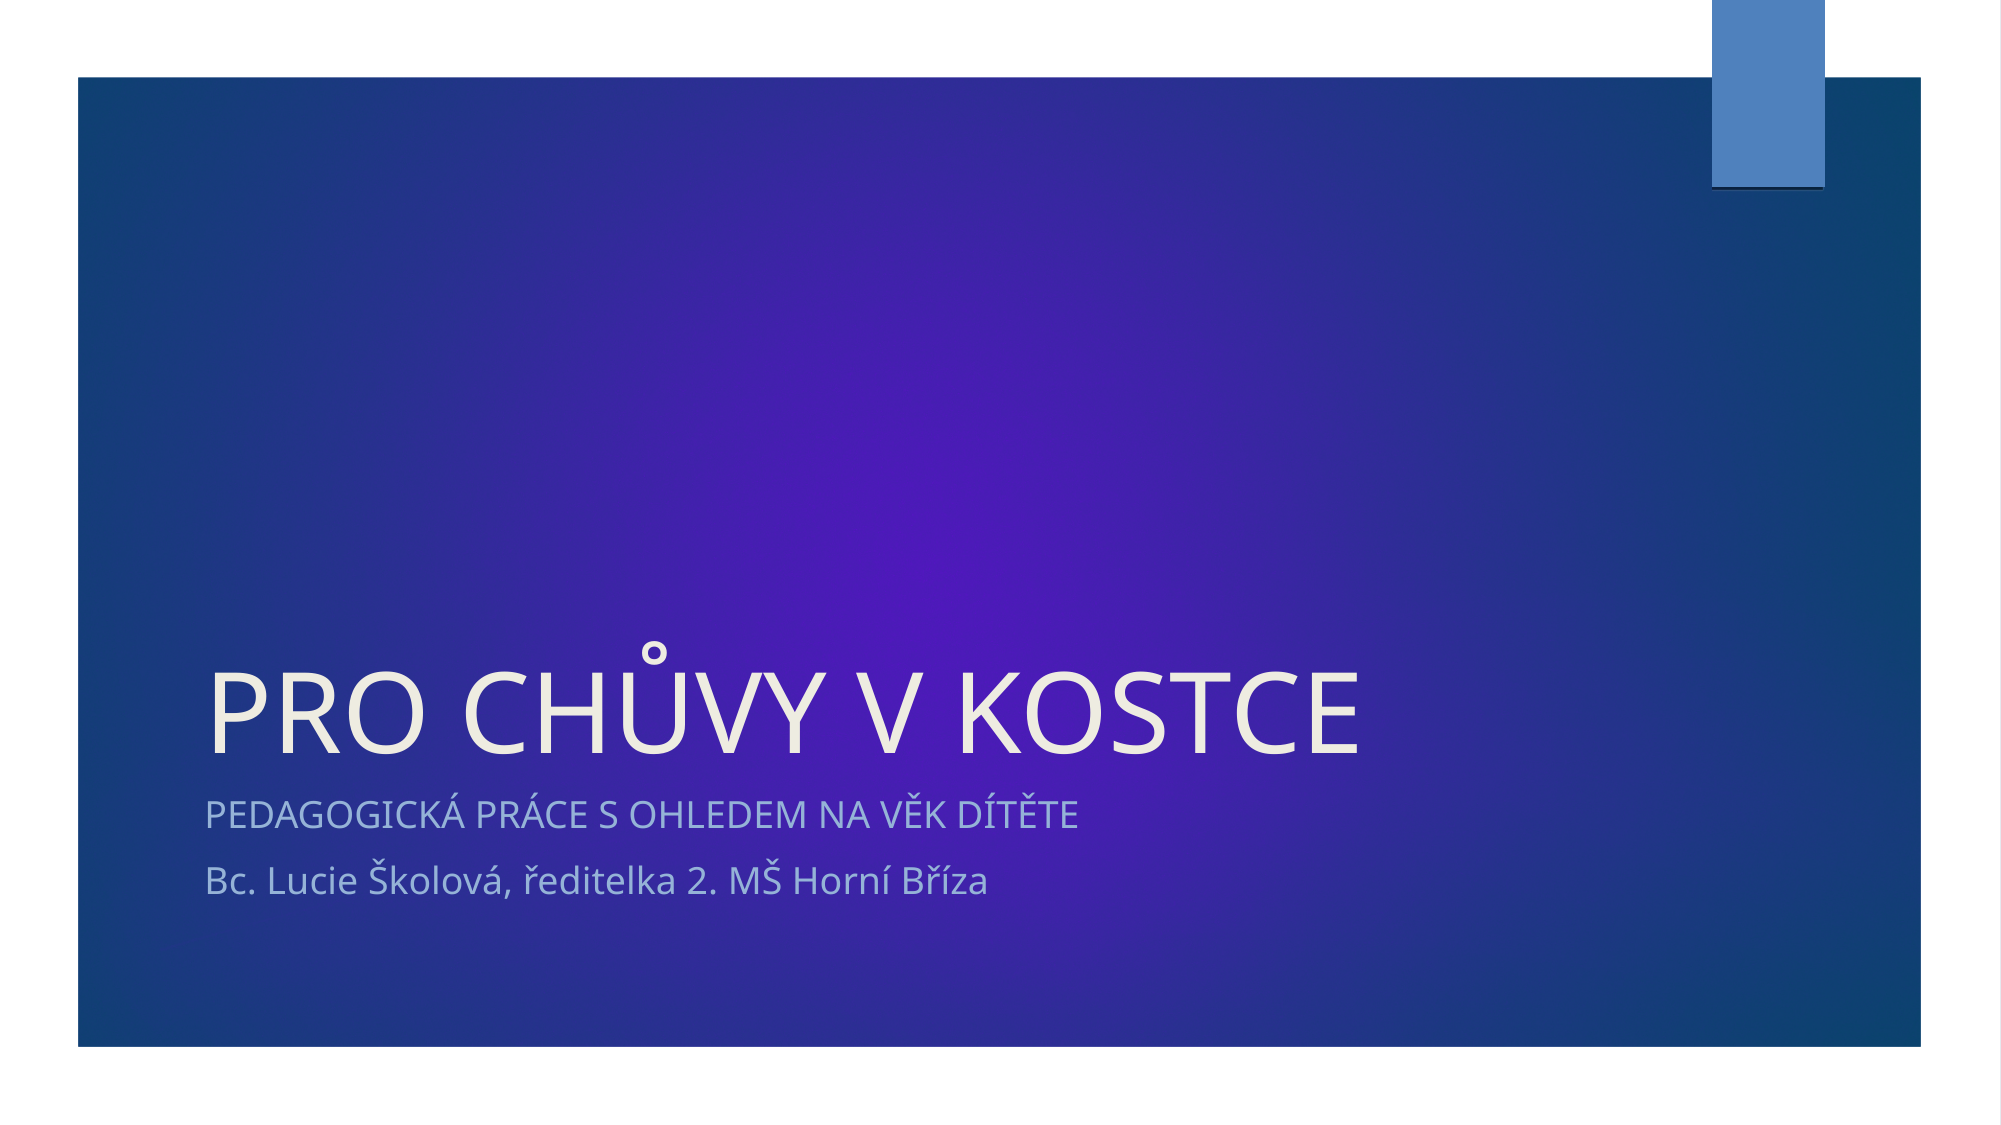

# PRO CHŮVY V KOSTCE
Pedagogická práce s ohledem na věk dítěte
Bc. Lucie Školová, ředitelka 2. MŠ Horní Bříza